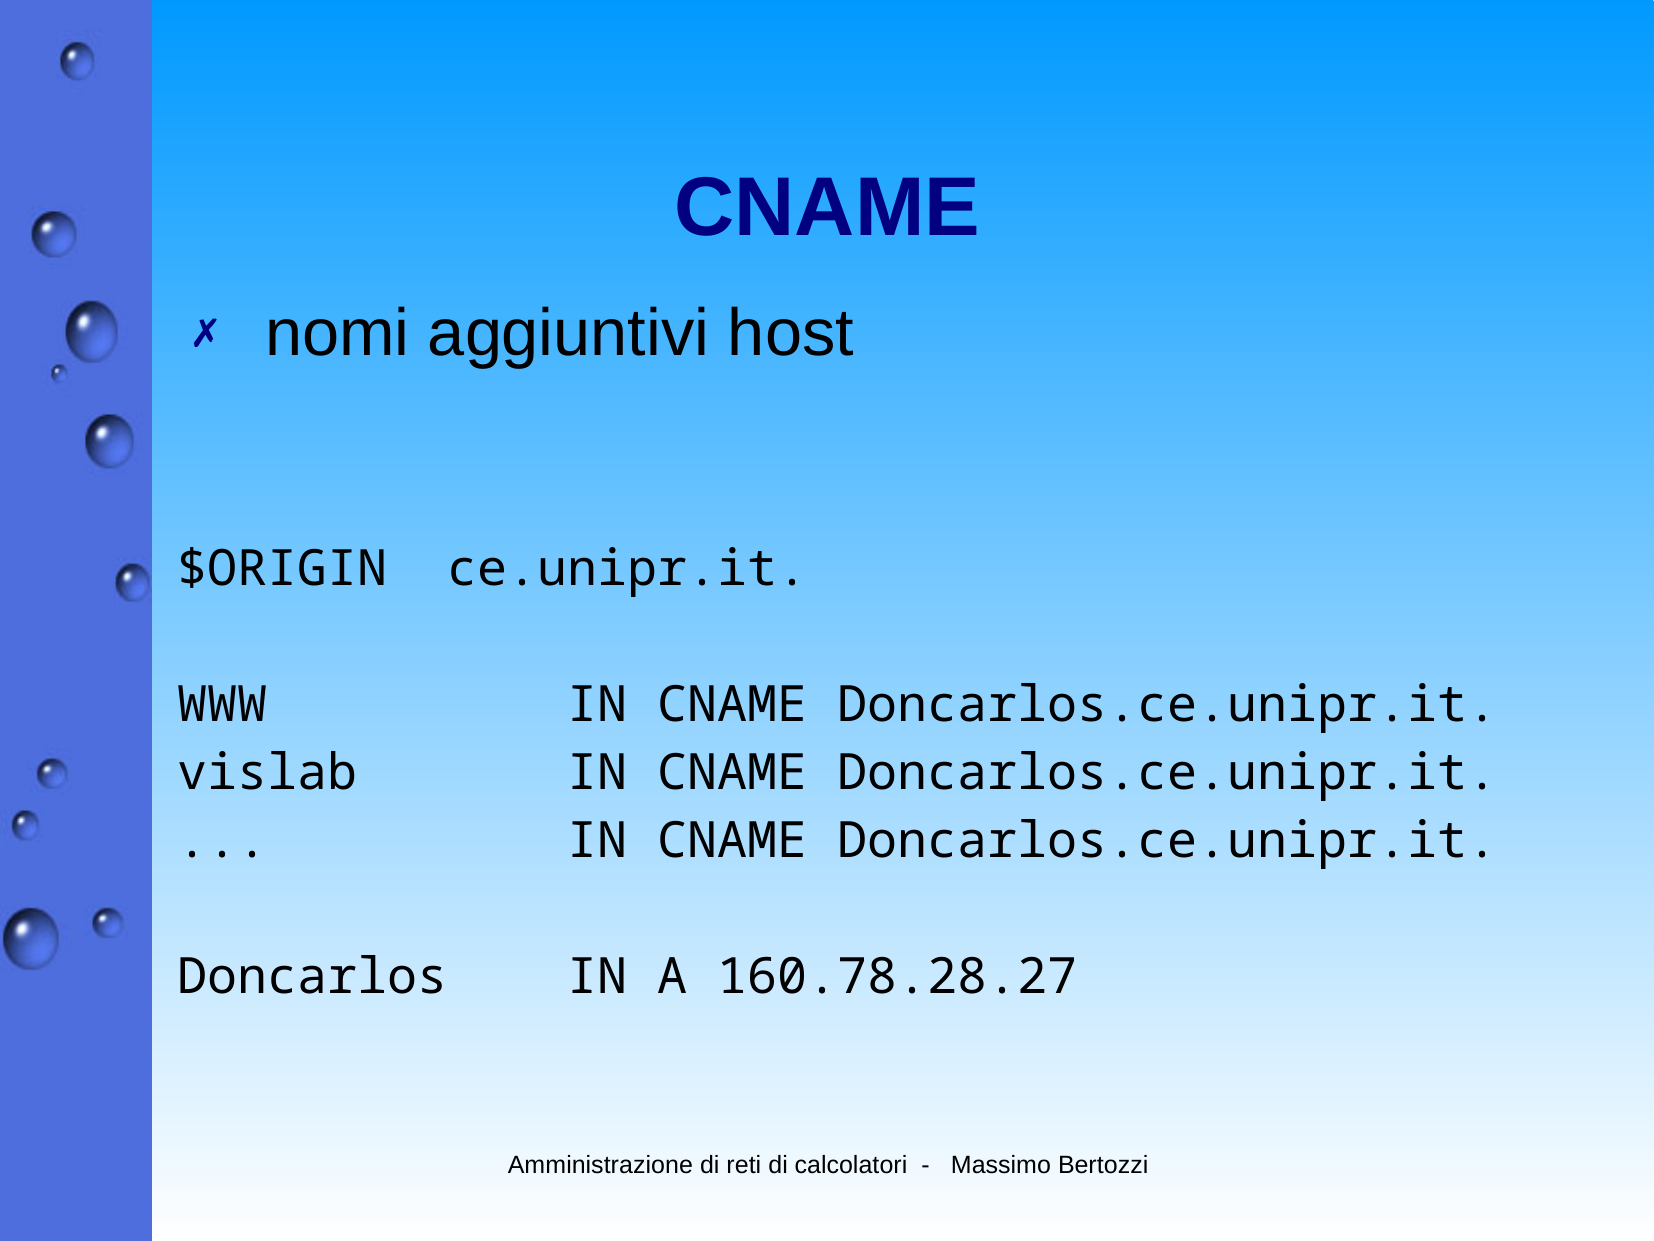

# CNAME
nomi aggiuntivi host
$ORIGIN ce.unipr.it.
WWW IN CNAME Doncarlos.ce.unipr.it.
vislab IN CNAME Doncarlos.ce.unipr.it.
... IN CNAME Doncarlos.ce.unipr.it.
Doncarlos IN A 160.78.28.27